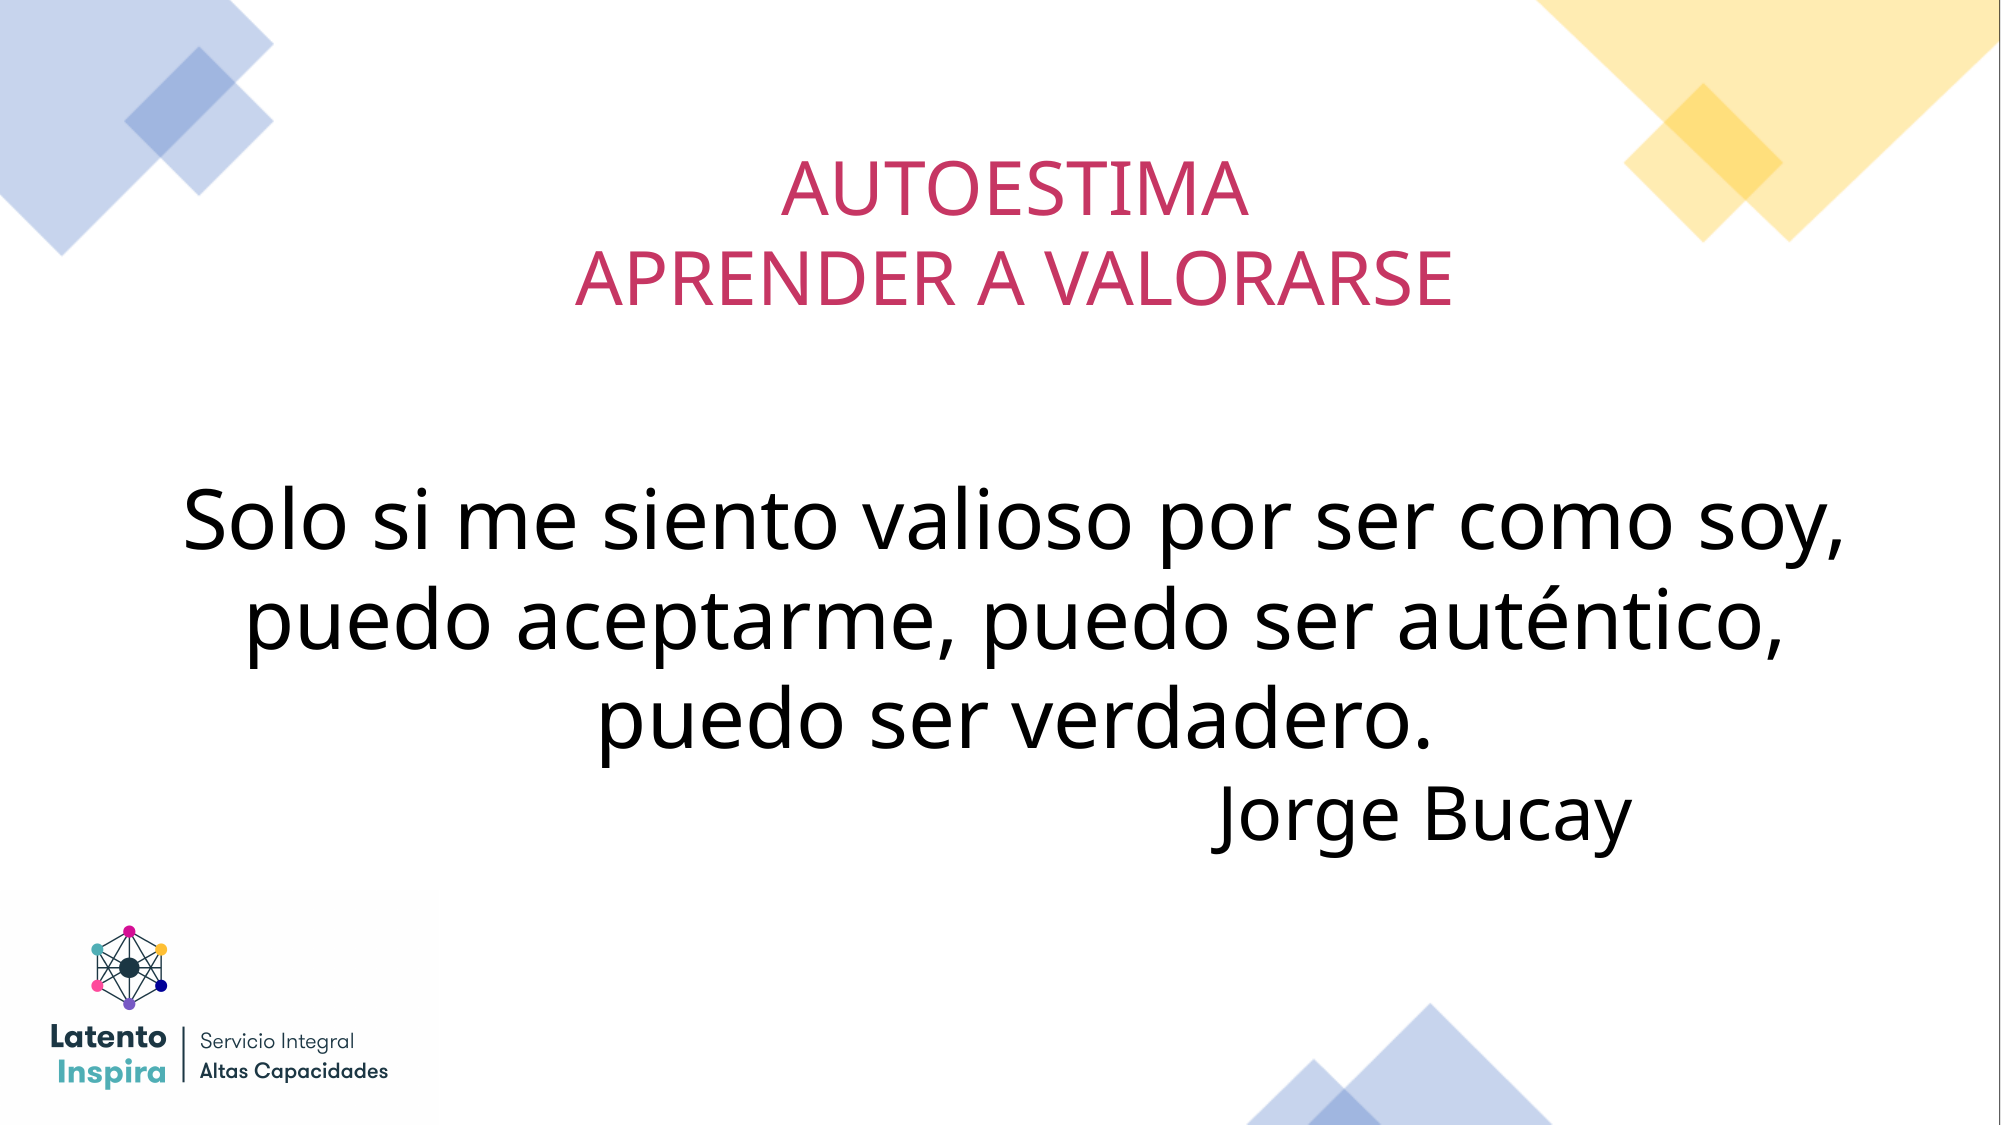

AUTOESTIMA
APRENDER A VALORARSE
Solo si me siento valioso por ser como soy,
puedo aceptarme, puedo ser auténtico,
puedo ser verdadero.
 Jorge Bucay